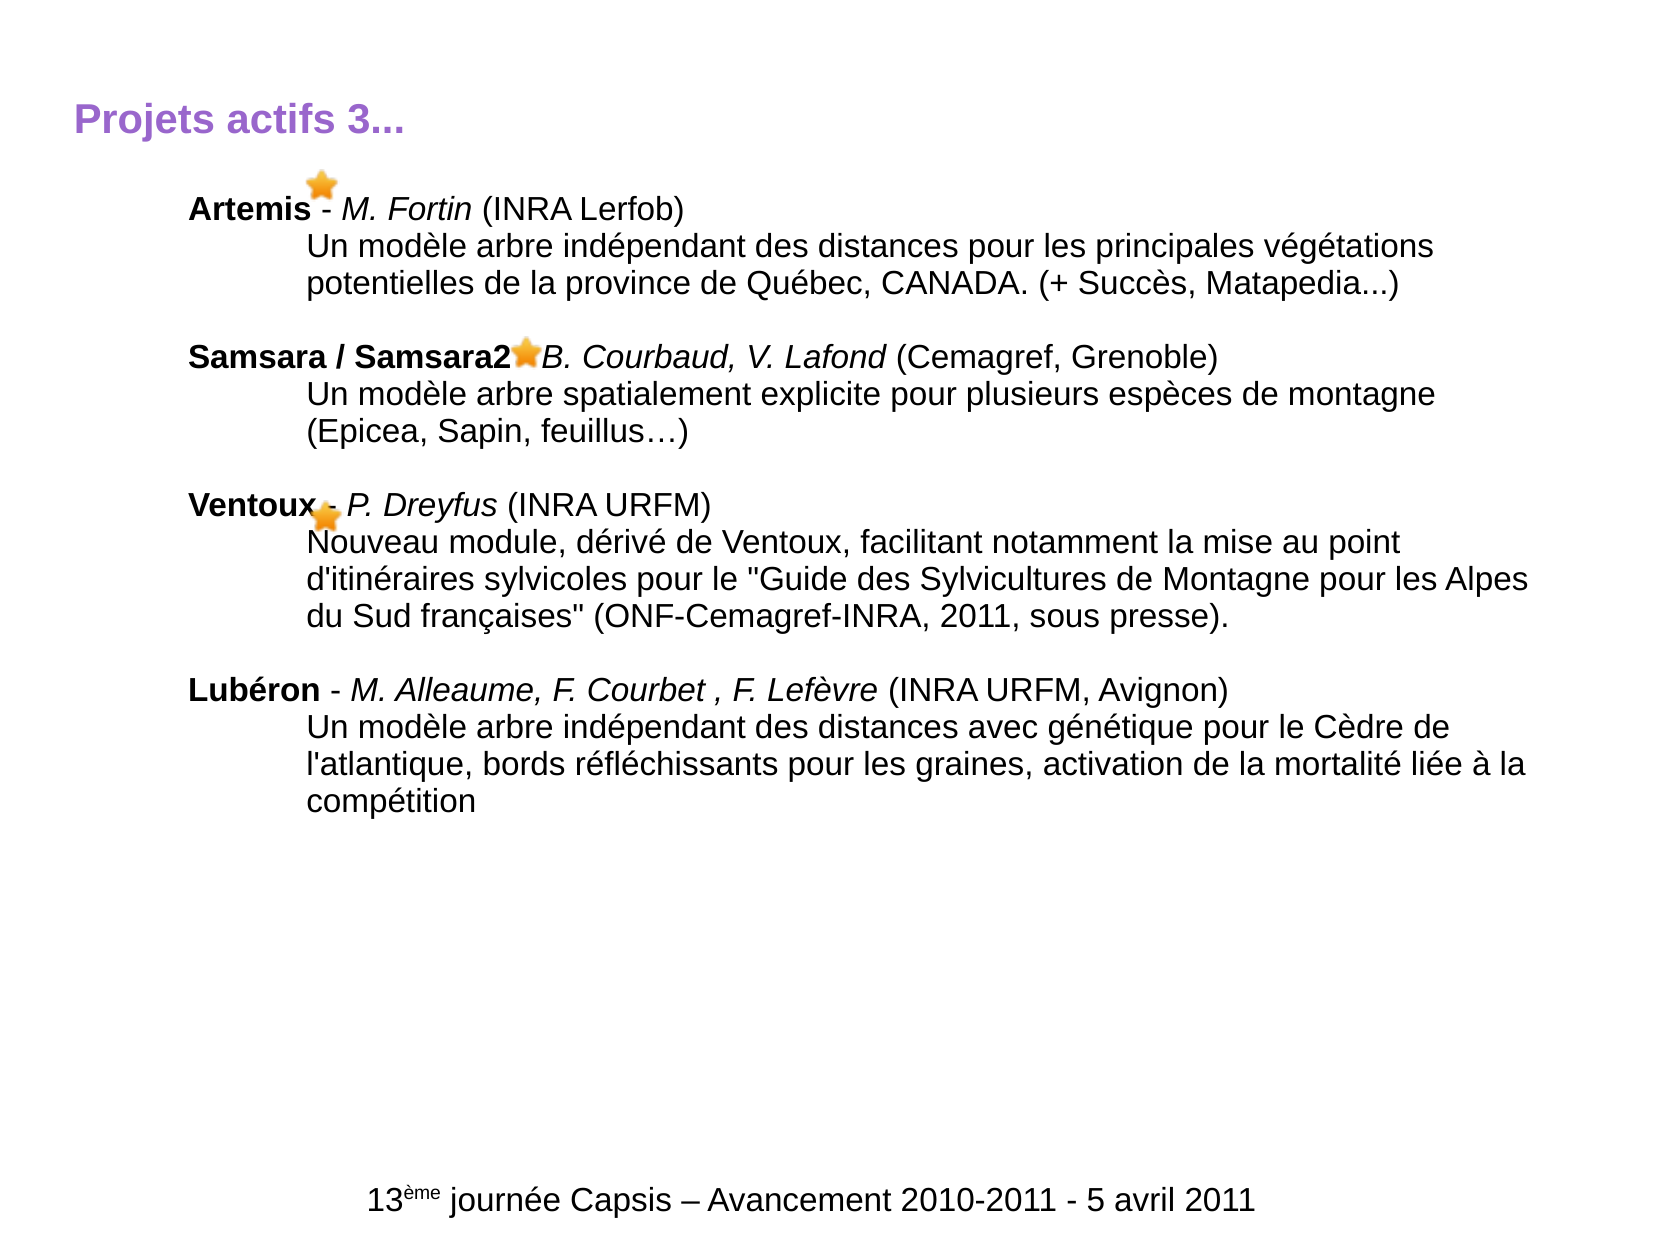

Projets actifs 3...
Artemis - M. Fortin (INRA Lerfob)
Un modèle arbre indépendant des distances pour les principales végétations potentielles de la province de Québec, CANADA. (+ Succès, Matapedia...)
Samsara / Samsara2 - B. Courbaud, V. Lafond (Cemagref, Grenoble)
Un modèle arbre spatialement explicite pour plusieurs espèces de montagne (Epicea, Sapin, feuillus…)
Ventoux - P. Dreyfus (INRA URFM)
Nouveau module, dérivé de Ventoux, facilitant notamment la mise au point d'itinéraires sylvicoles pour le "Guide des Sylvicultures de Montagne pour les Alpes du Sud françaises" (ONF-Cemagref-INRA, 2011, sous presse).
Lubéron - M. Alleaume, F. Courbet , F. Lefèvre (INRA URFM, Avignon)
Un modèle arbre indépendant des distances avec génétique pour le Cèdre de l'atlantique, bords réfléchissants pour les graines, activation de la mortalité liée à la compétition